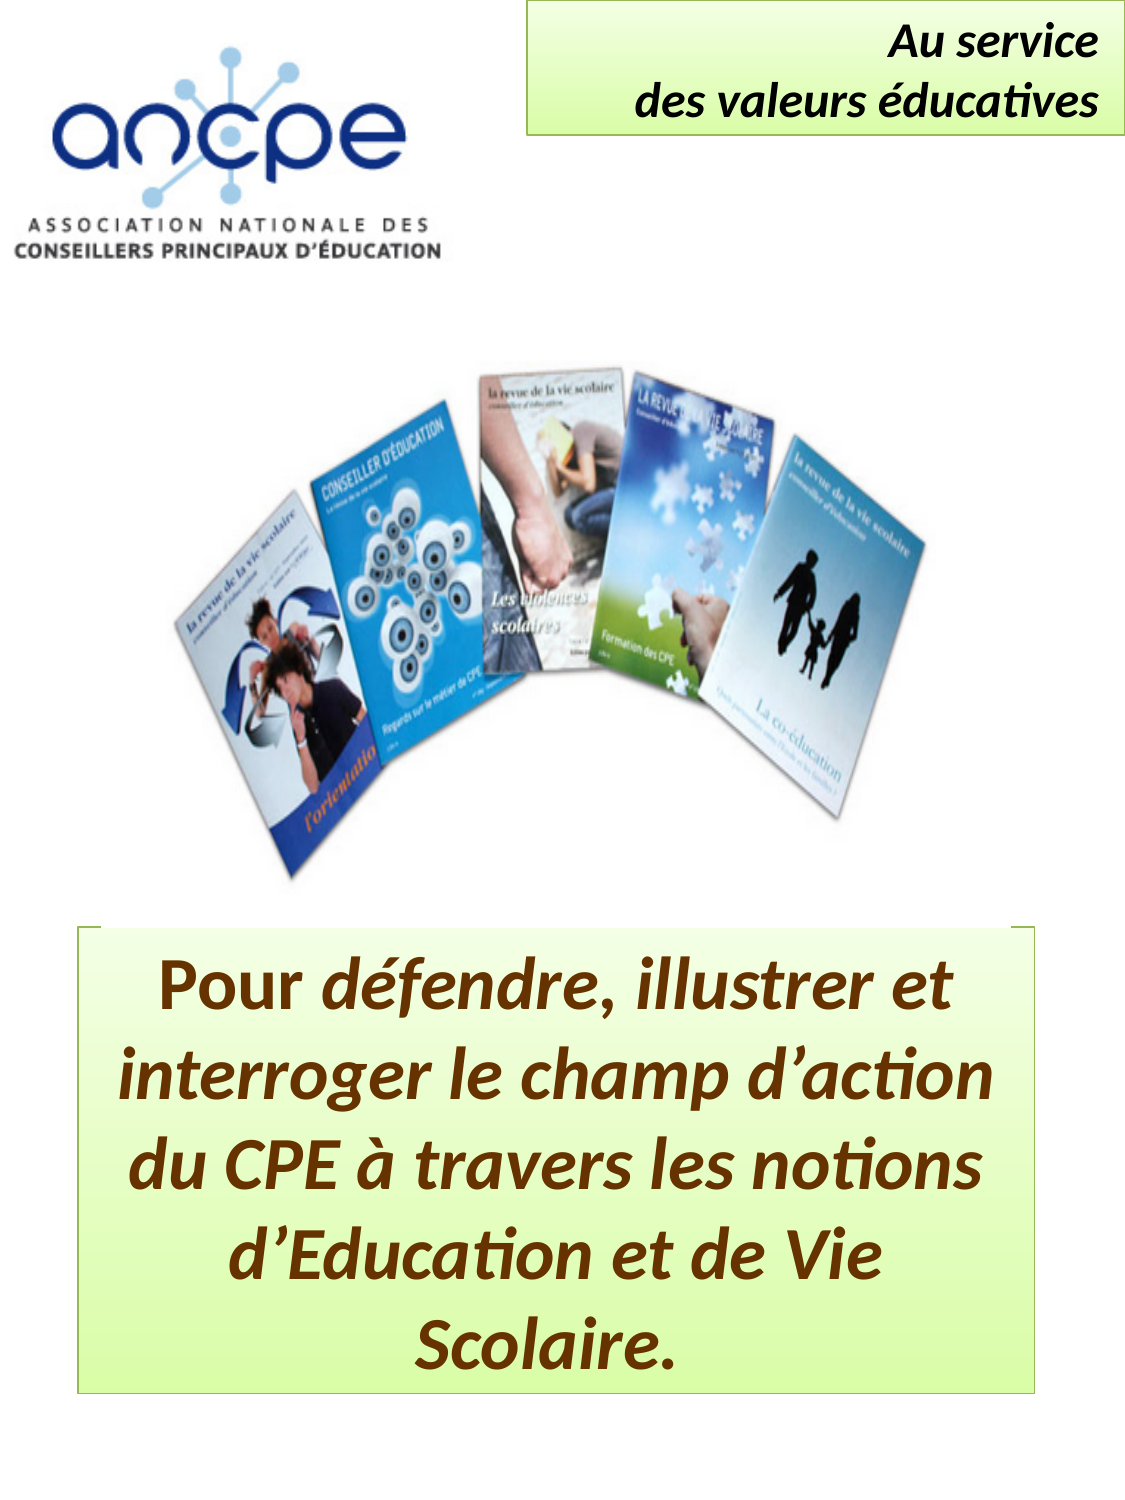

Au service
des valeurs éducatives
# Pour défendre, illustrer et interroger le champ d’action du CPE à travers les notions d’Education et de Vie Scolaire.